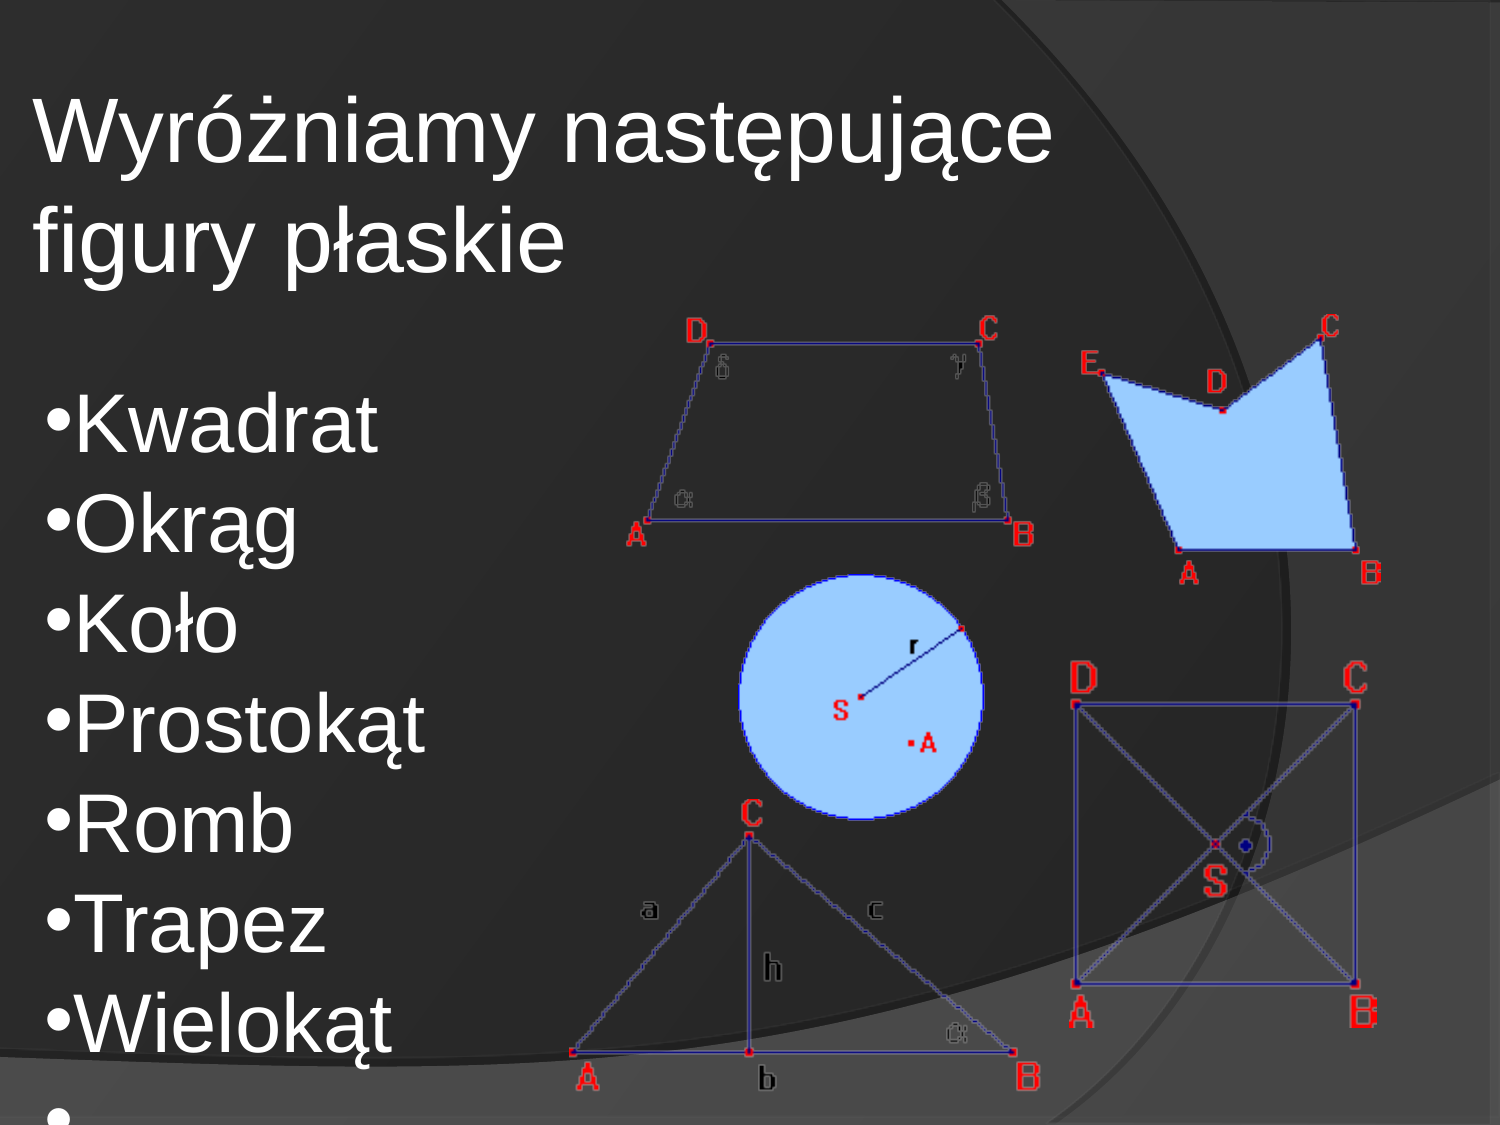

Wyróżniamy następujące figury płaskie
Kwadrat
Okrąg
Koło
Prostokąt
Romb
Trapez
Wielokąt
#